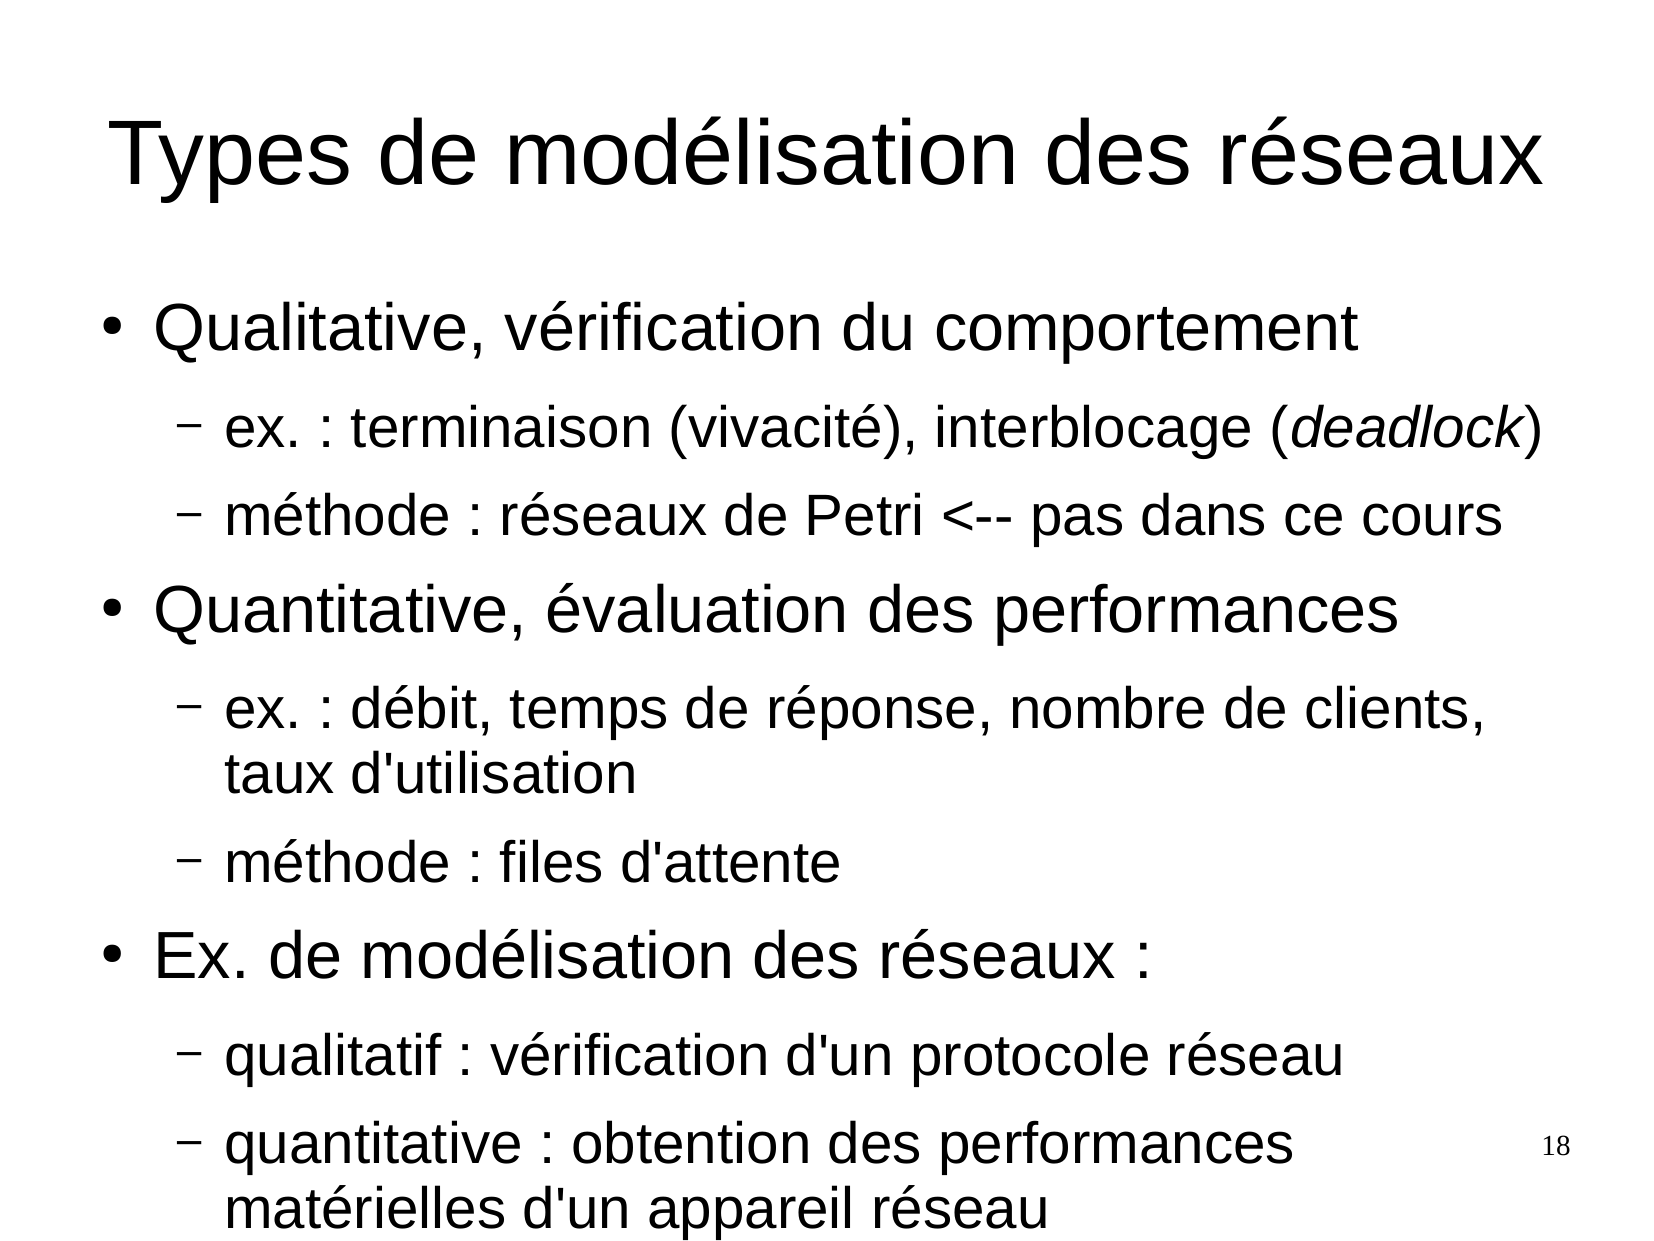

# Types de modélisation des réseaux
Qualitative, vérification du comportement
ex. : terminaison (vivacité), interblocage (deadlock)
méthode : réseaux de Petri <-- pas dans ce cours
Quantitative, évaluation des performances
ex. : débit, temps de réponse, nombre de clients, taux d'utilisation
méthode : files d'attente
Ex. de modélisation des réseaux :
qualitatif : vérification d'un protocole réseau
quantitative : obtention des performances matérielles d'un appareil réseau
18